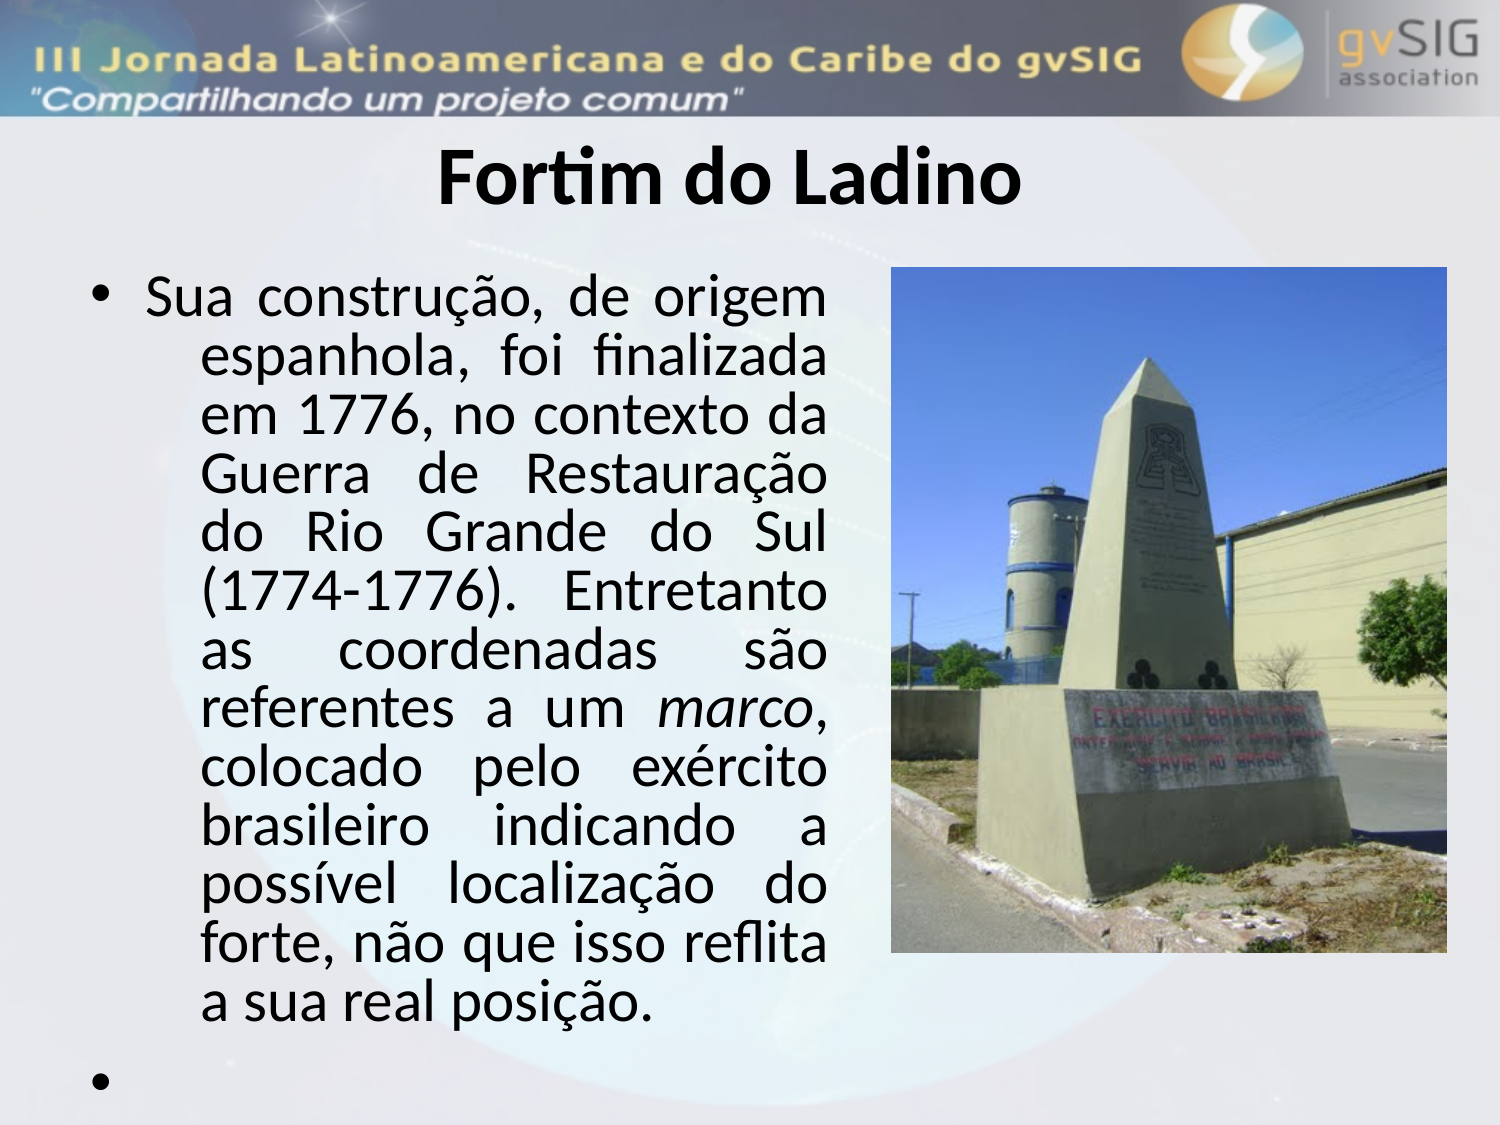

# Fortim do Ladino
Sua construção, de origem espanhola, foi finalizada em 1776, no contexto da Guerra de Restauração do Rio Grande do Sul (1774-1776). Entretanto as coordenadas são referentes a um marco, colocado pelo exército brasileiro indicando a possível localização do forte, não que isso reflita a sua real posição.